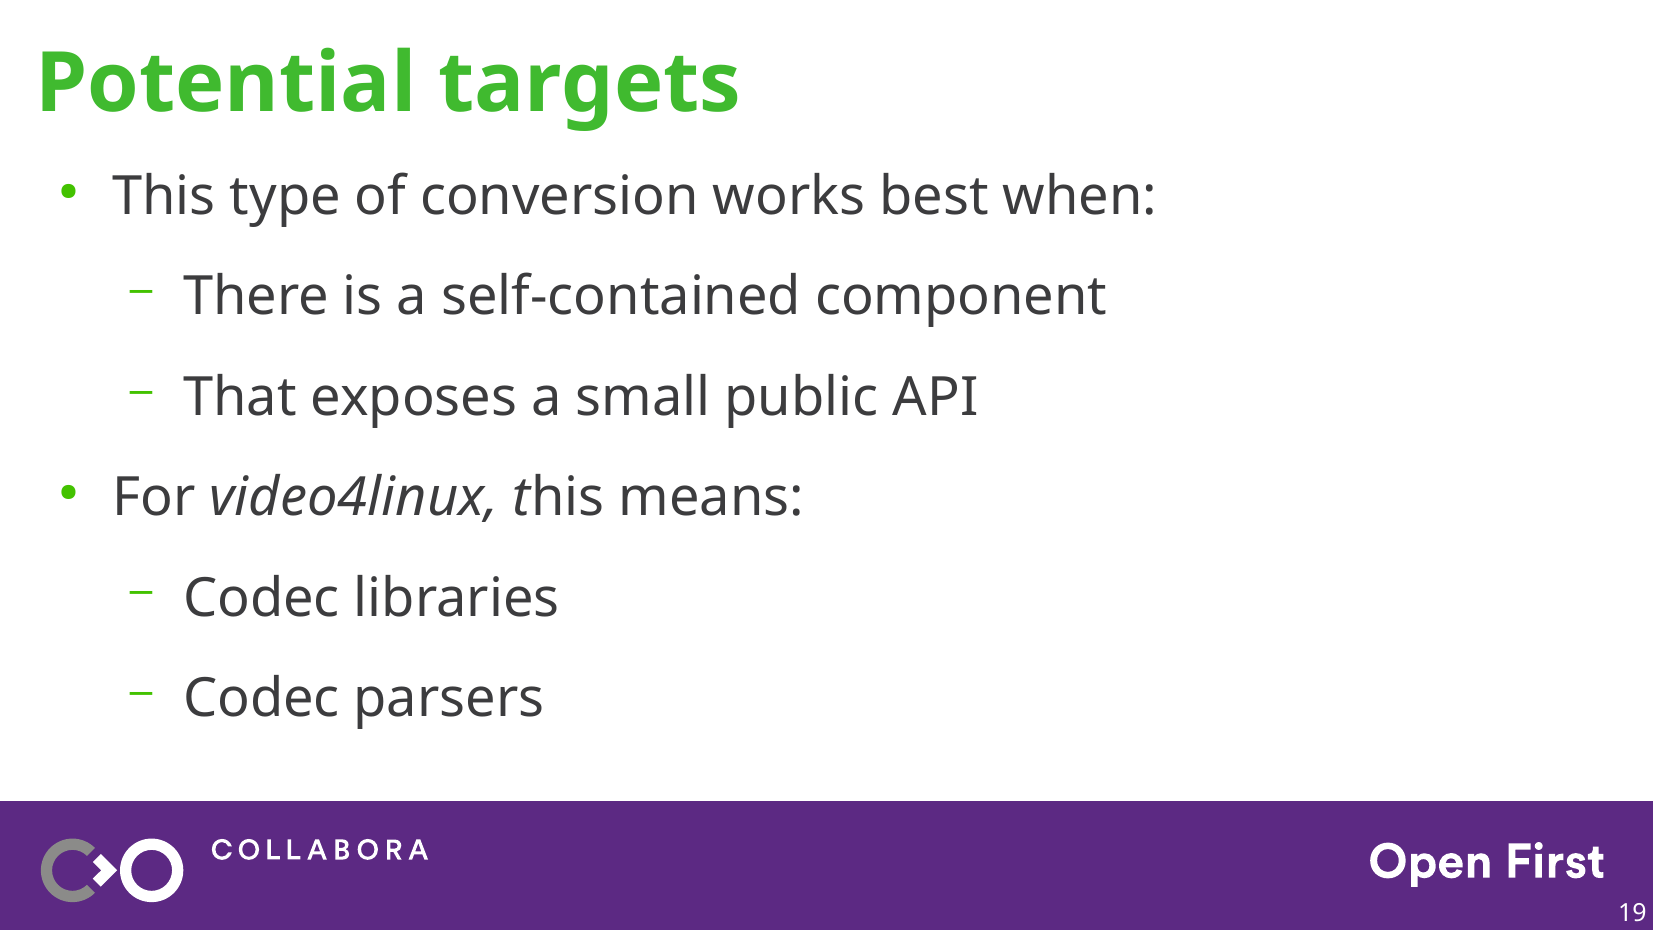

# Potential targets
This type of conversion works best when:
There is a self-contained component
That exposes a small public API
For video4linux, this means:
Codec libraries
Codec parsers